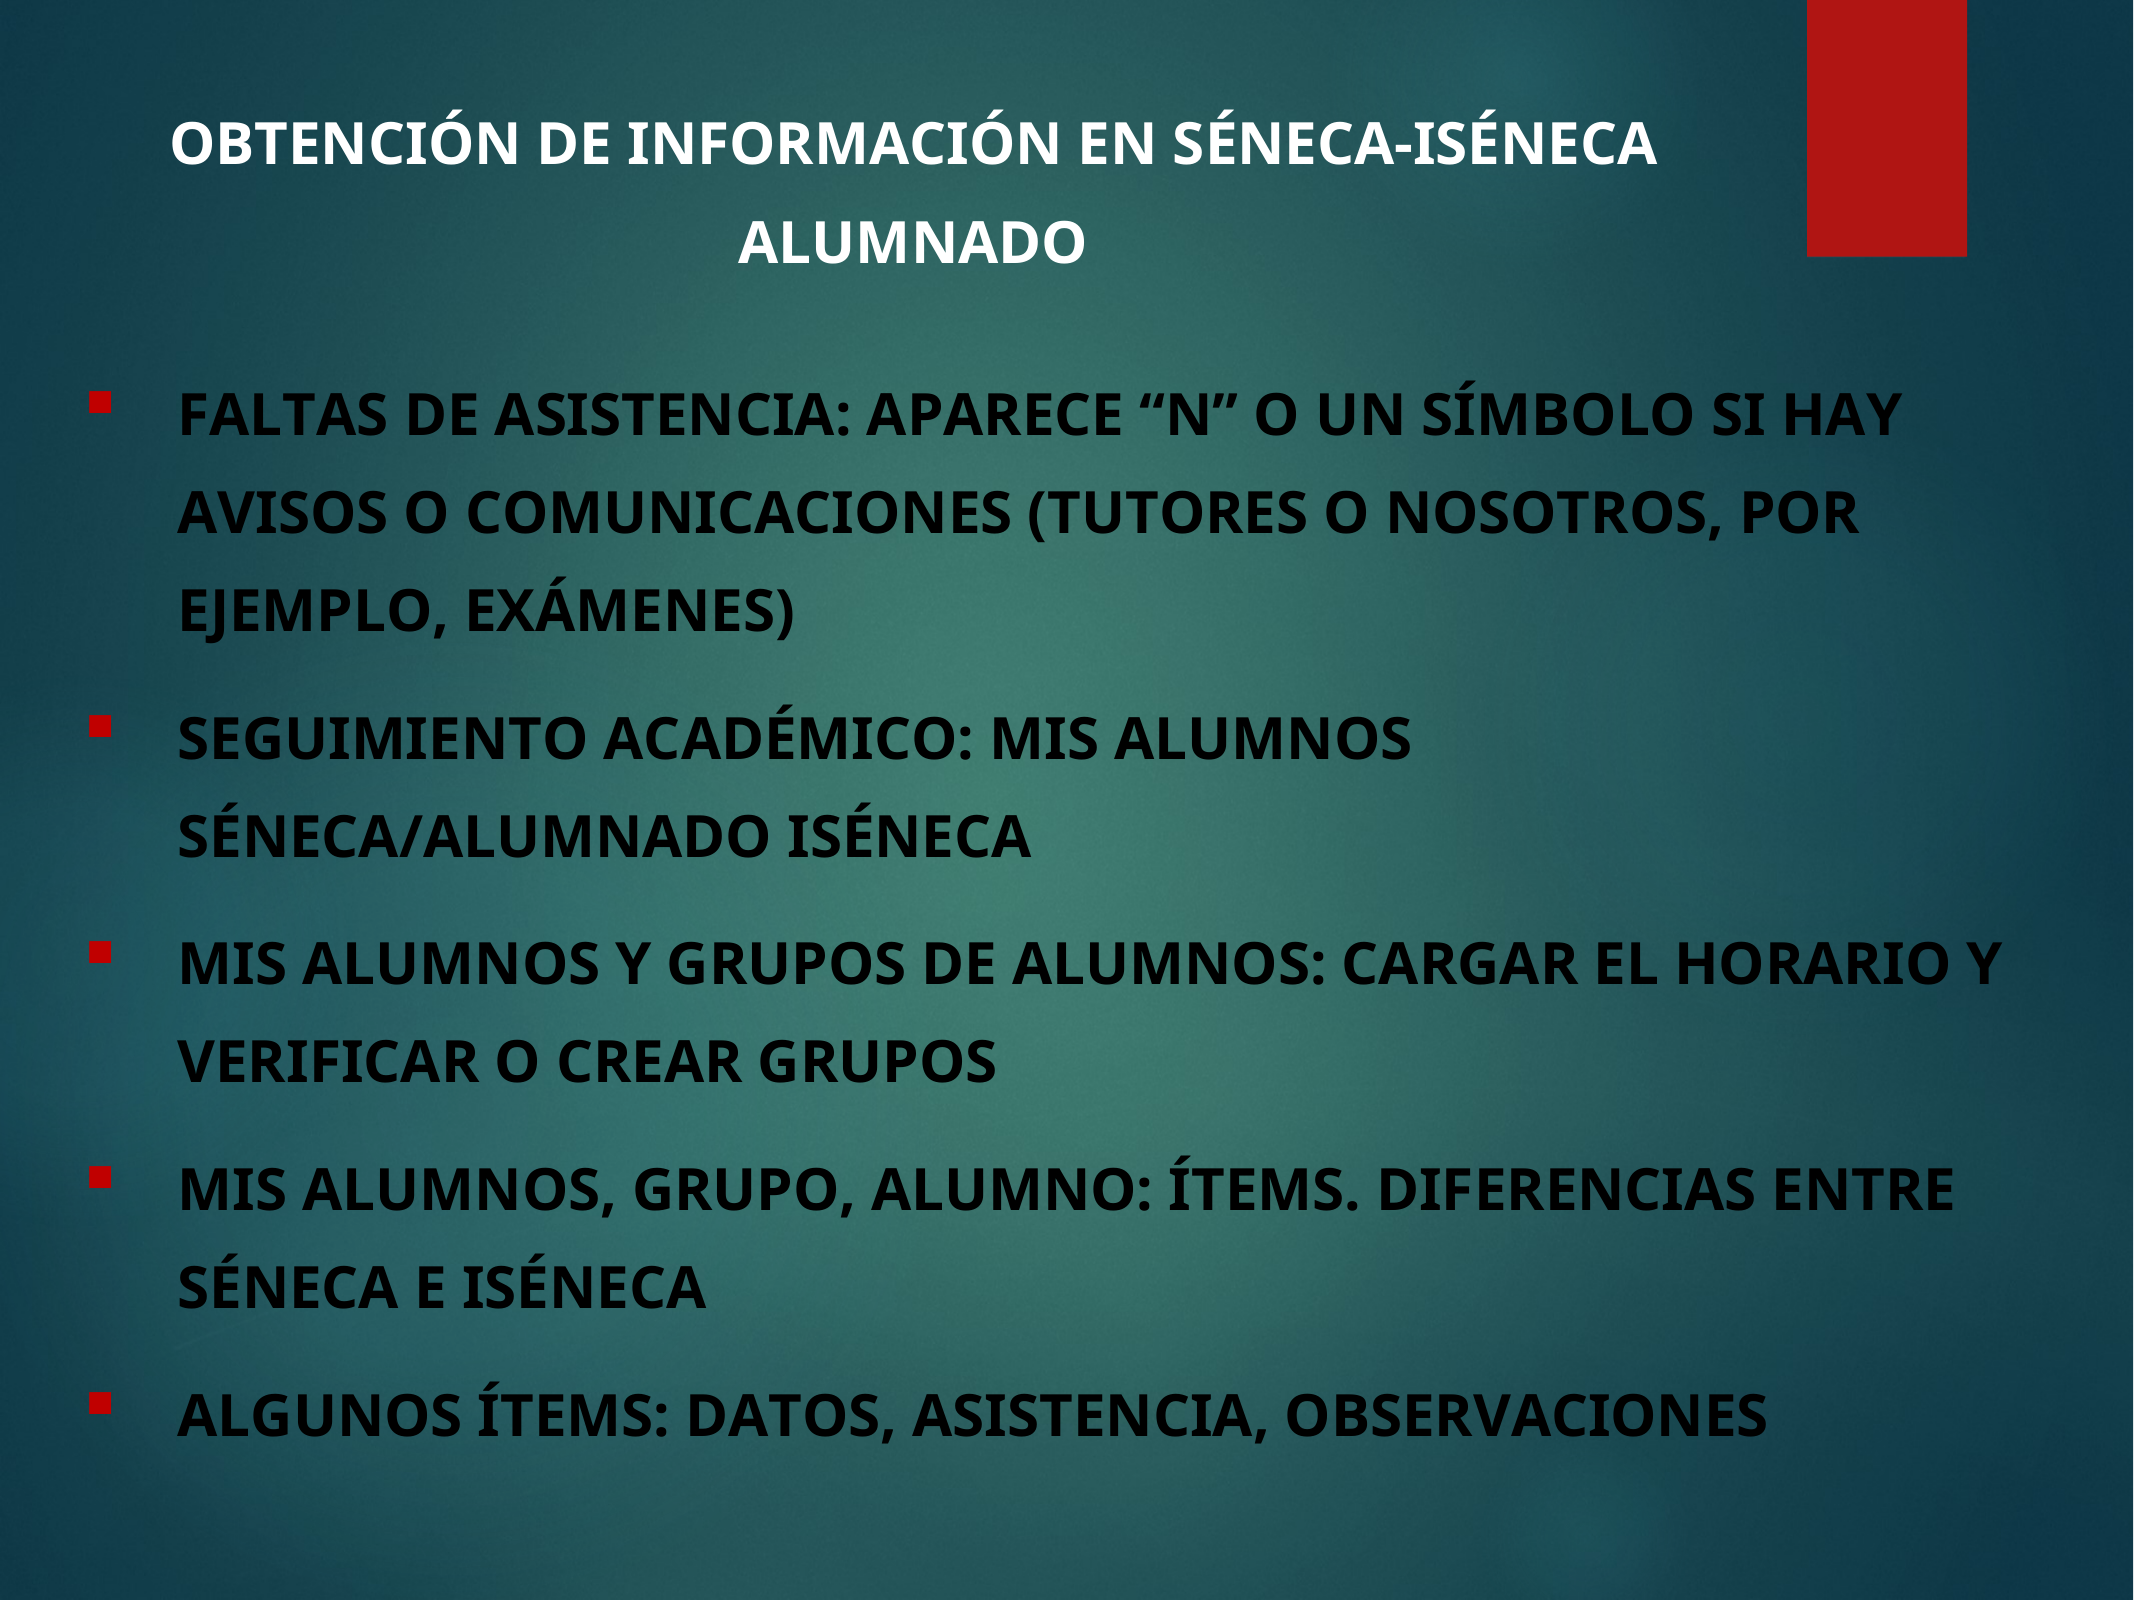

OBTENCIÓN DE INFORMACIÓN EN SÉNECA-ISÉNECA
ALUMNADO
FALTAS DE ASISTENCIA: APARECE “N” O UN SÍMBOLO SI HAY AVISOS O COMUNICACIONES (TUTORES O NOSOTROS, POR EJEMPLO, EXÁMENES)
SEGUIMIENTO ACADÉMICO: MIS ALUMNOS SÉNECA/ALUMNADO ISÉNECA
MIS ALUMNOS Y GRUPOS DE ALUMNOS: CARGAR EL HORARIO Y VERIFICAR O CREAR GRUPOS
MIS ALUMNOS, GRUPO, ALUMNO: ÍTEMS. DIFERENCIAS ENTRE SÉNECA E ISÉNECA
ALGUNOS ÍTEMS: DATOS, ASISTENCIA, OBSERVACIONES